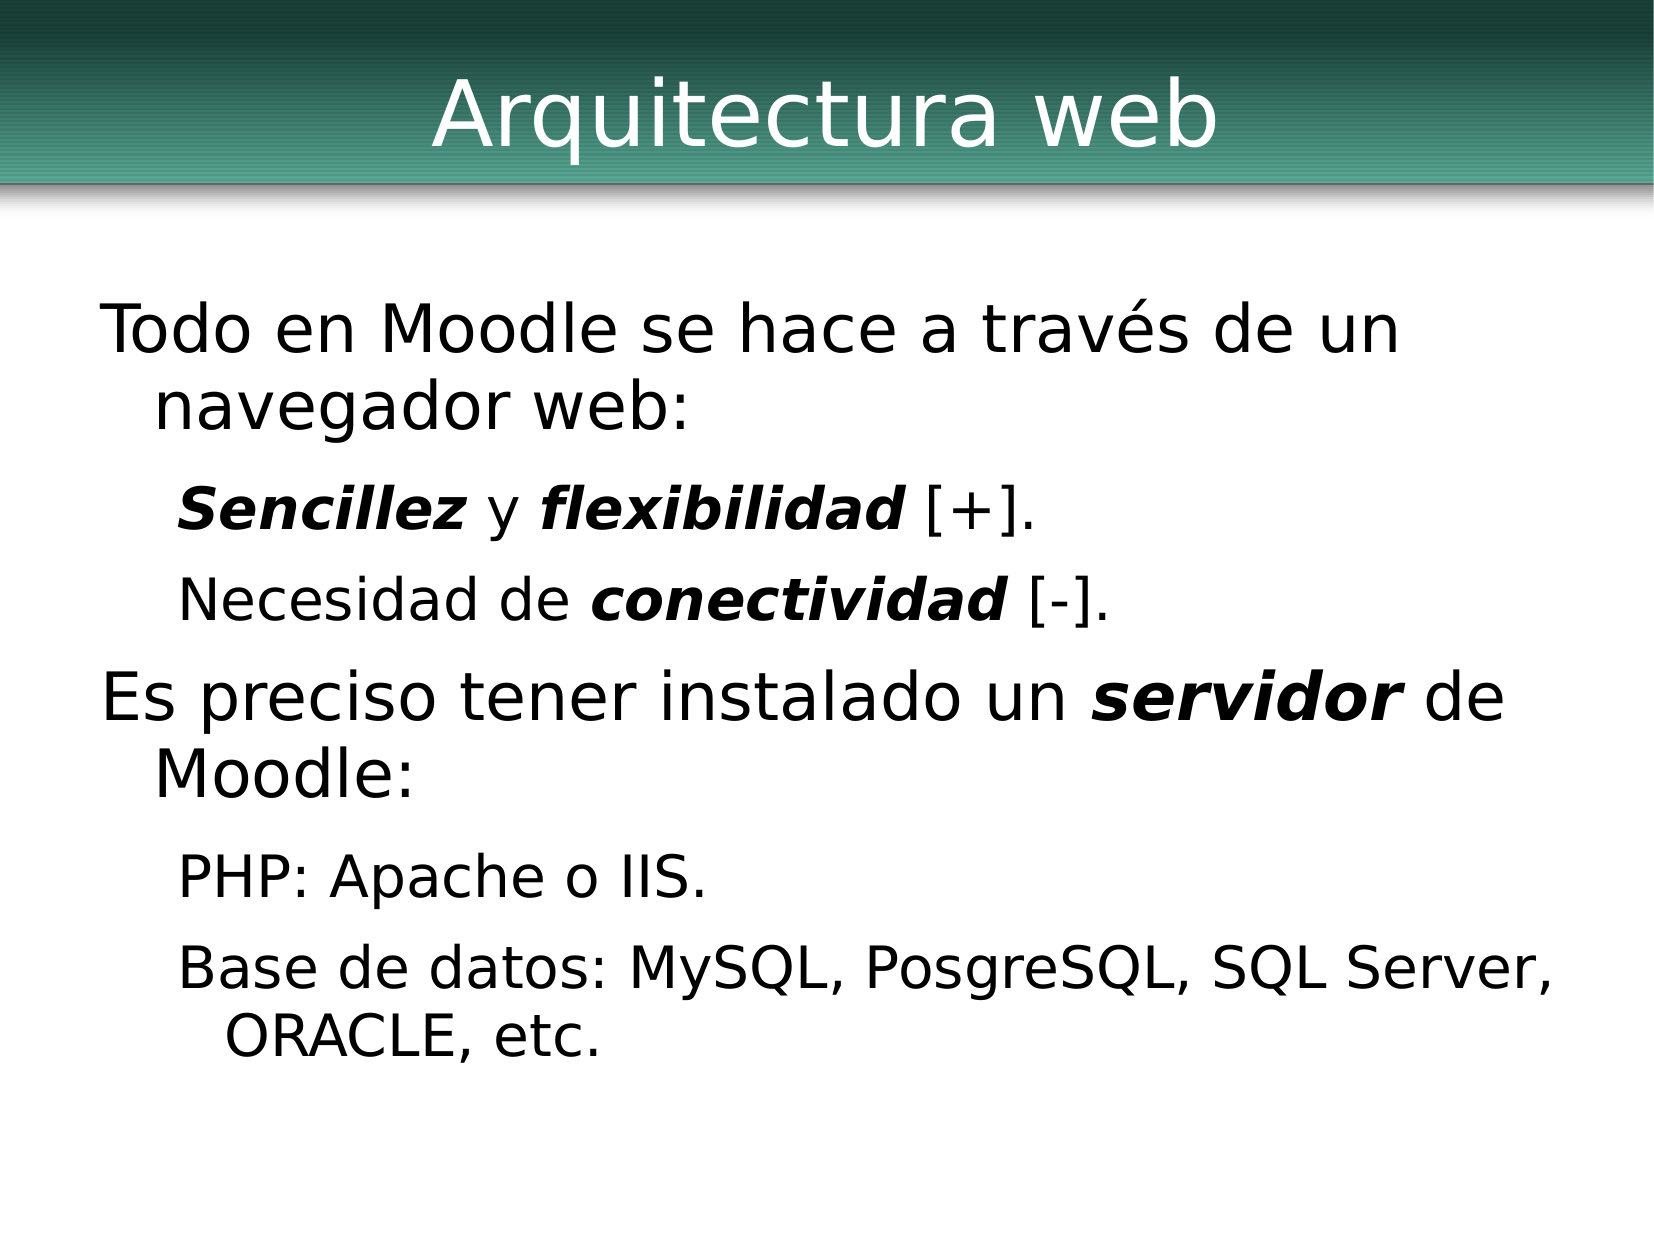

# Arquitectura web
Todo en Moodle se hace a través de un navegador web:
Sencillez y flexibilidad [+].
Necesidad de conectividad [-].
Es preciso tener instalado un servidor de Moodle:
PHP: Apache o IIS.
Base de datos: MySQL, PosgreSQL, SQL Server, ORACLE, etc.